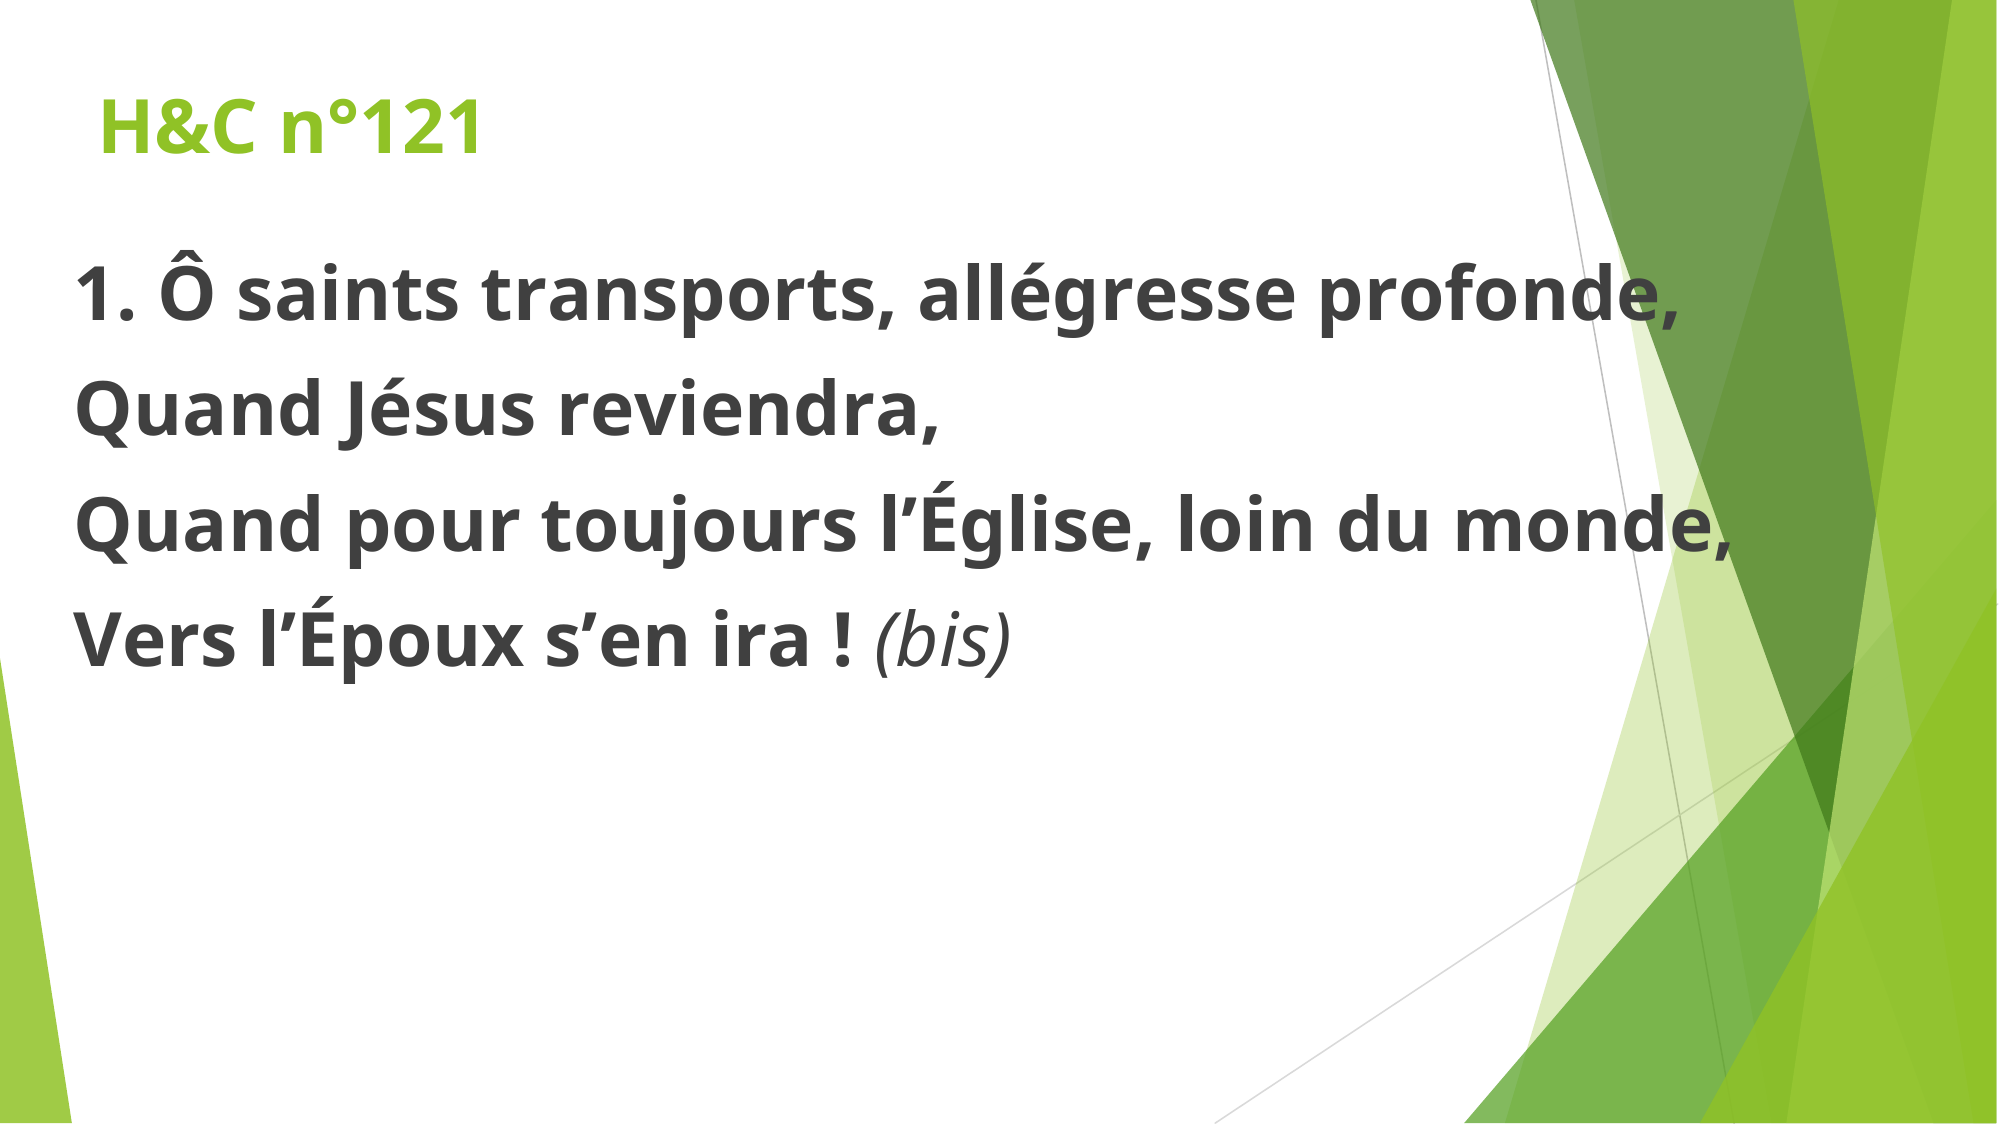

H&C n°121
1. Ô saints transports, allégresse profonde,
Quand Jésus reviendra,
Quand pour toujours l’Église, loin du monde,
Vers l’Époux s’en ira ! (bis)